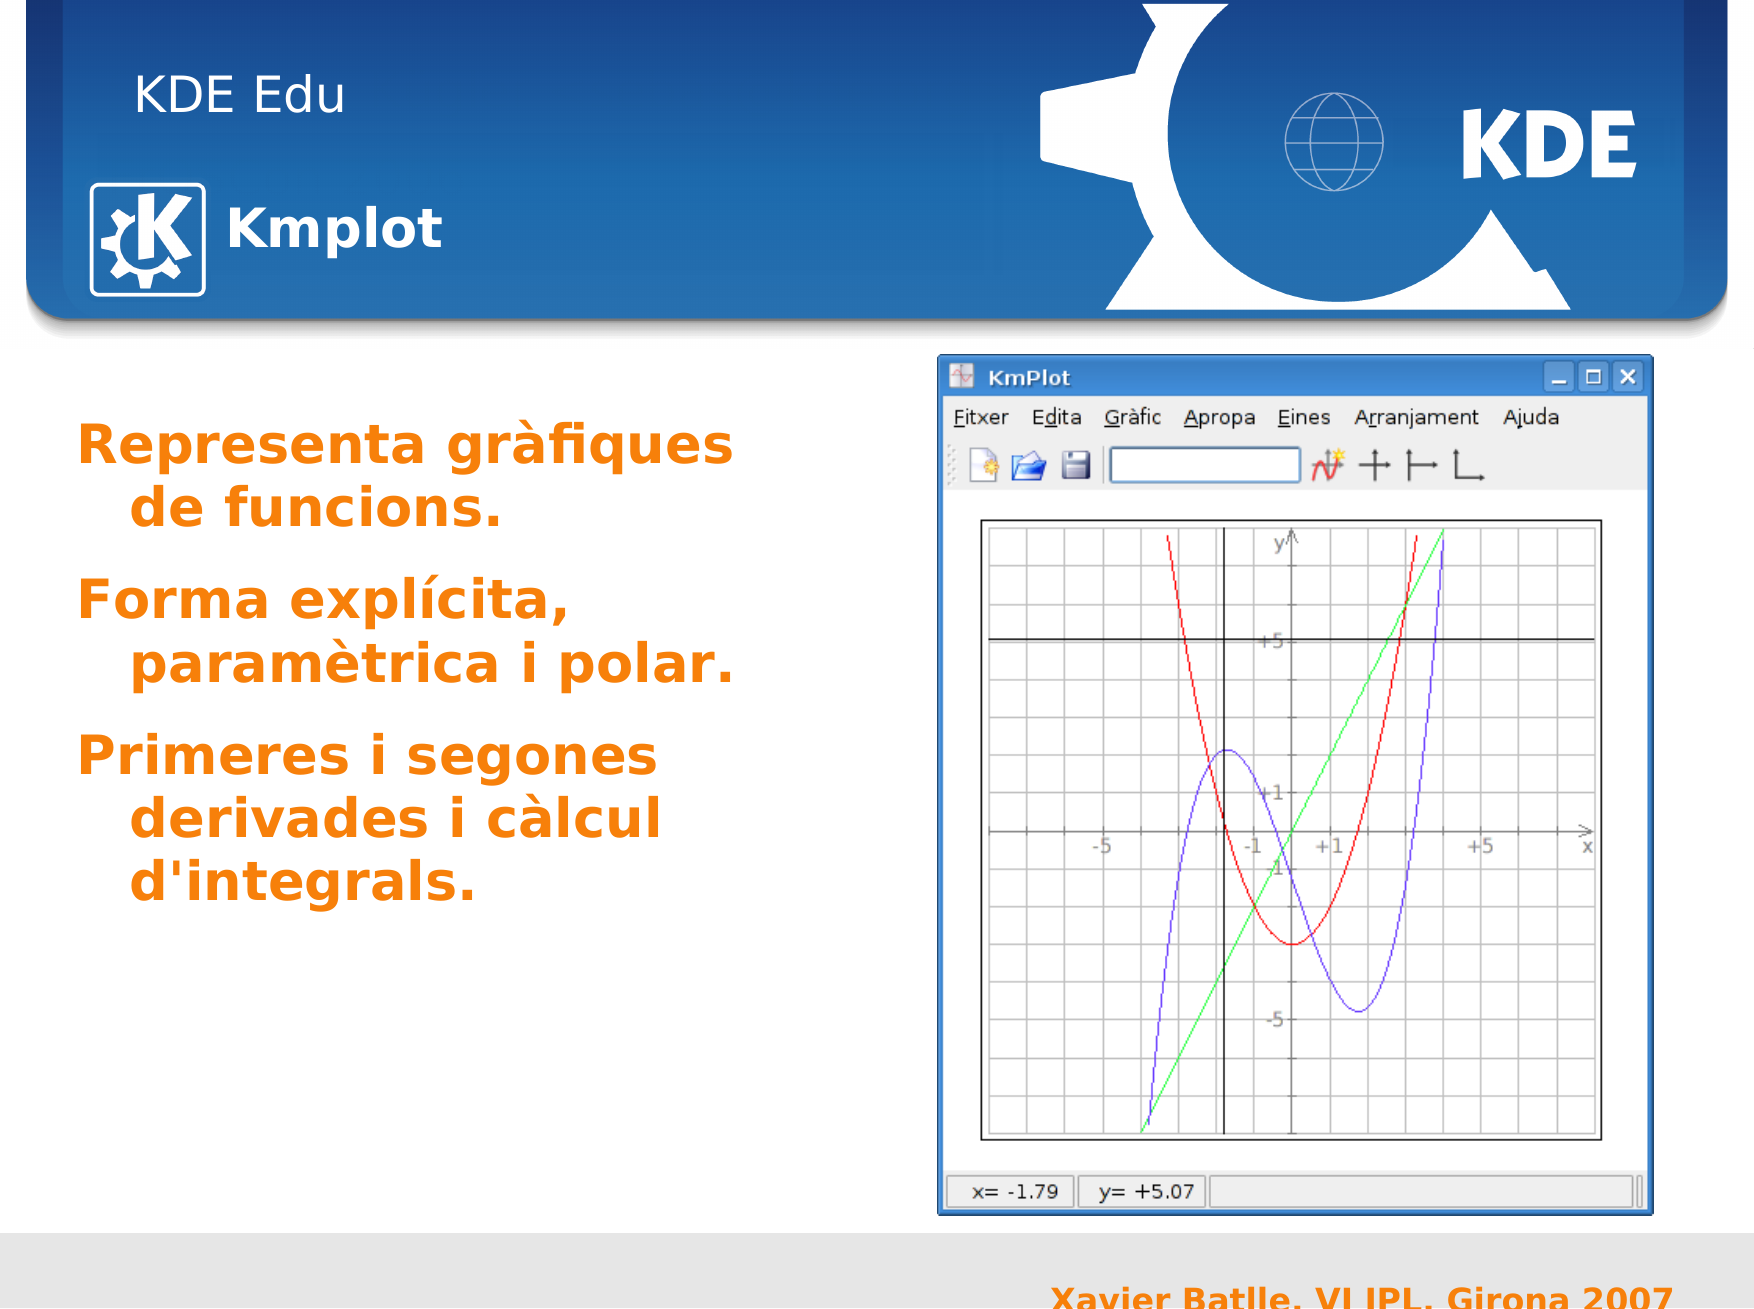

# Kmplot
Representa gràfiques de funcions.
Forma explícita, paramètrica i polar.
Primeres i segones derivades i càlcul d'integrals.